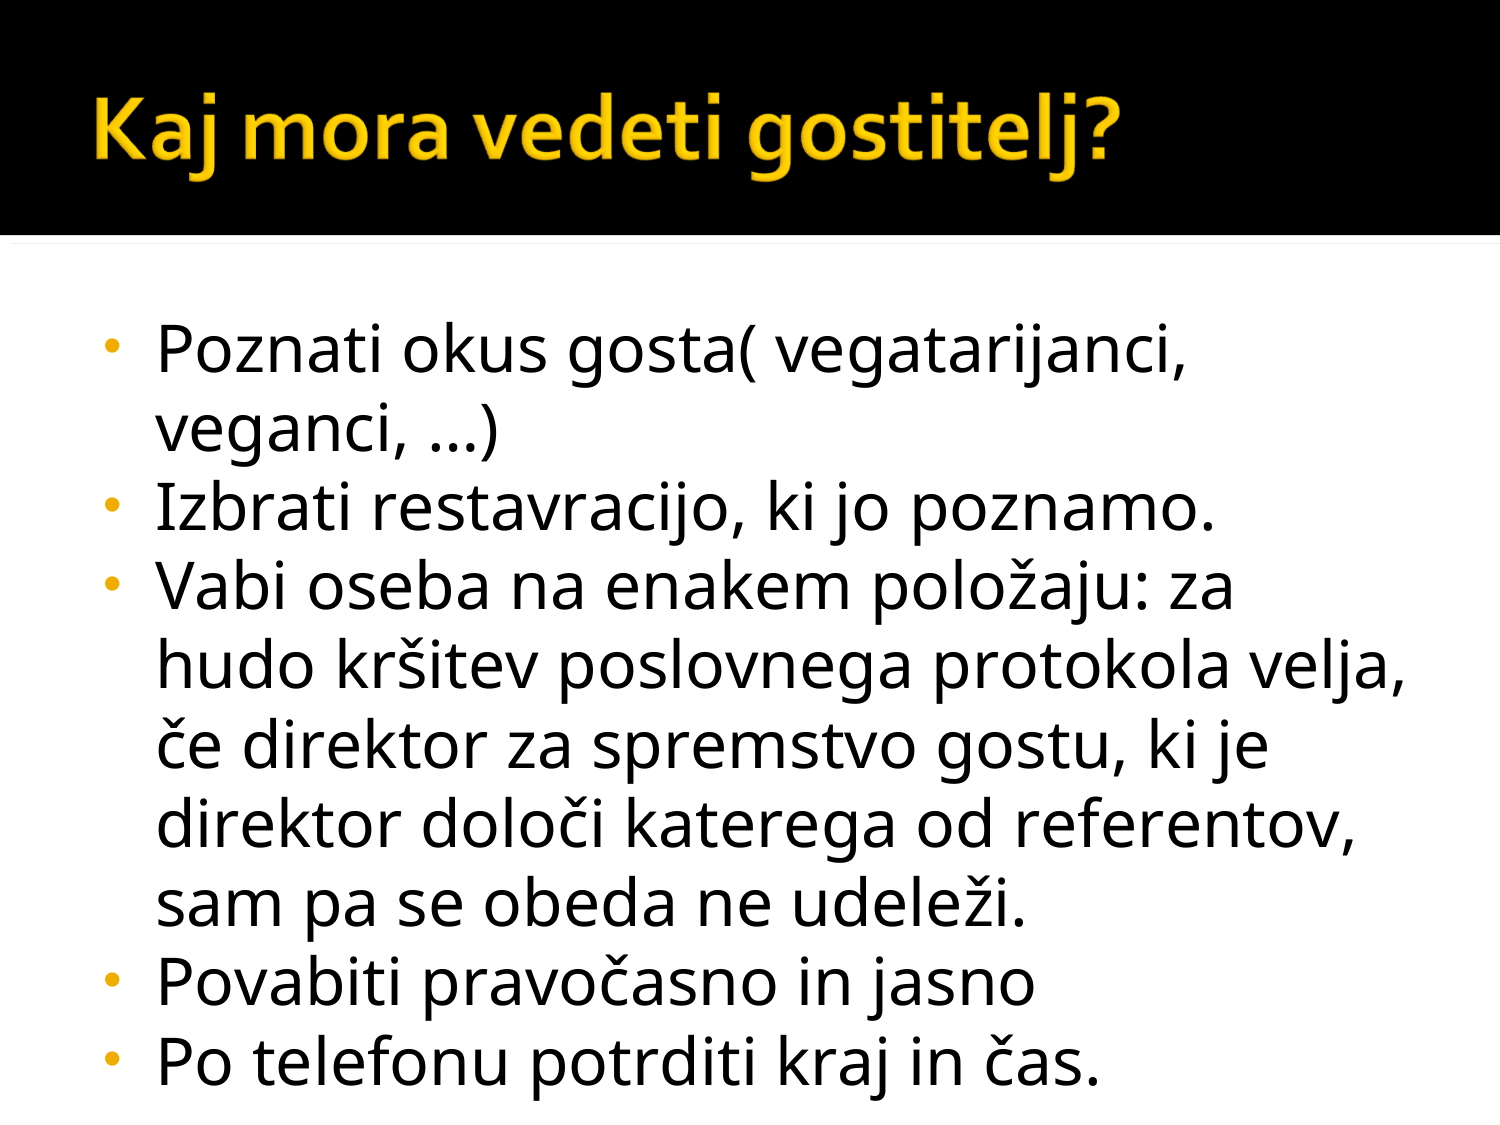

# Poznati okus gosta( vegatarijanci, veganci, …)
Izbrati restavracijo, ki jo poznamo.
Vabi oseba na enakem položaju: za hudo kršitev poslovnega protokola velja, če direktor za spremstvo gostu, ki je direktor določi katerega od referentov, sam pa se obeda ne udeleži.
Povabiti pravočasno in jasno
Po telefonu potrditi kraj in čas.